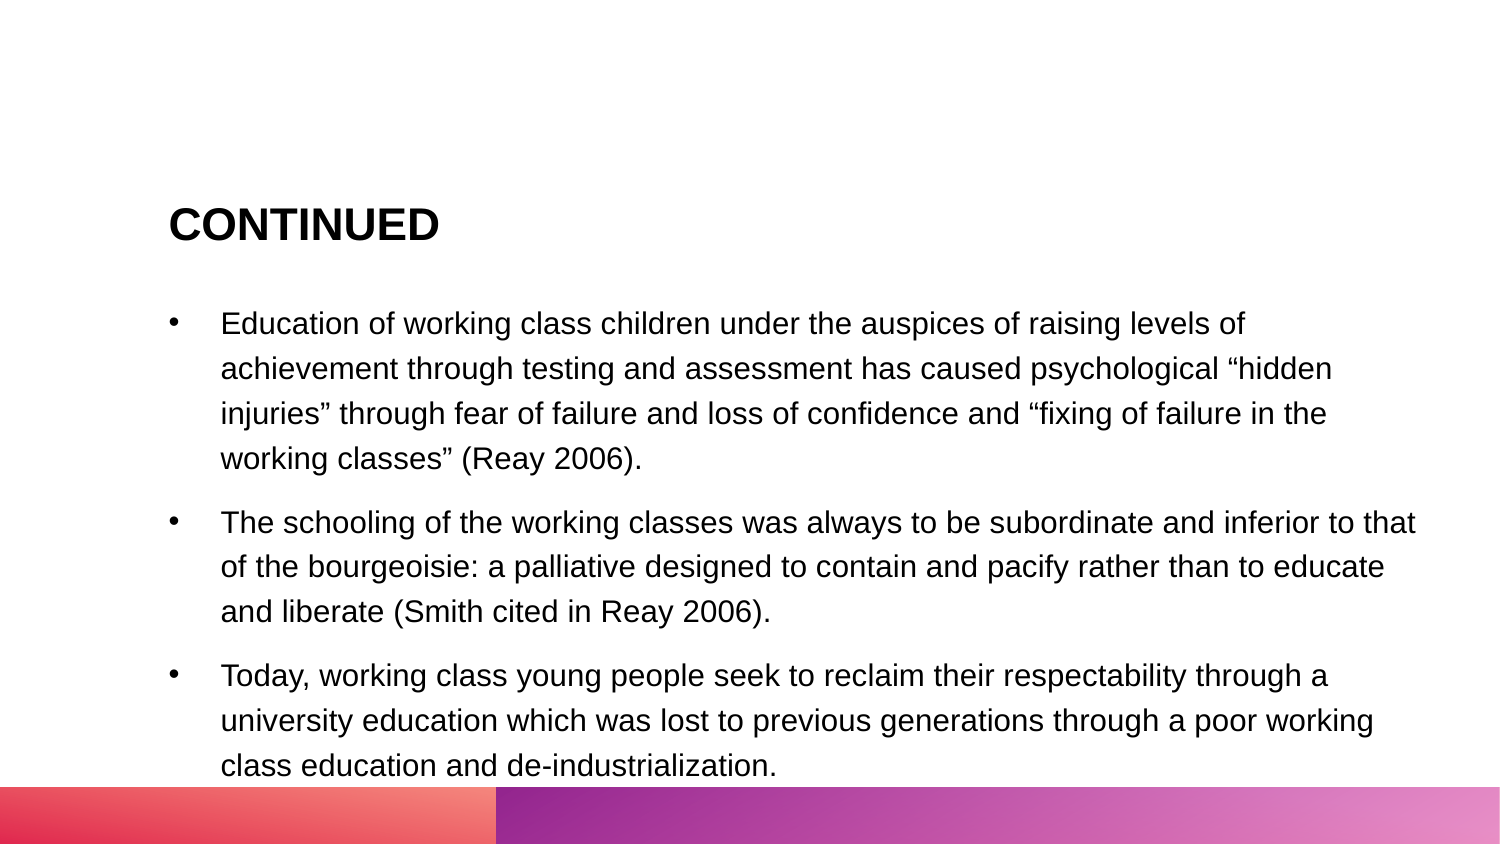

CONTINUED
Education of working class children under the auspices of raising levels of achievement through testing and assessment has caused psychological “hidden injuries” through fear of failure and loss of confidence and “fixing of failure in the working classes” (Reay 2006).
The schooling of the working classes was always to be subordinate and inferior to that of the bourgeoisie: a palliative designed to contain and pacify rather than to educate and liberate (Smith cited in Reay 2006).
Today, working class young people seek to reclaim their respectability through a university education which was lost to previous generations through a poor working class education and de-industrialization.